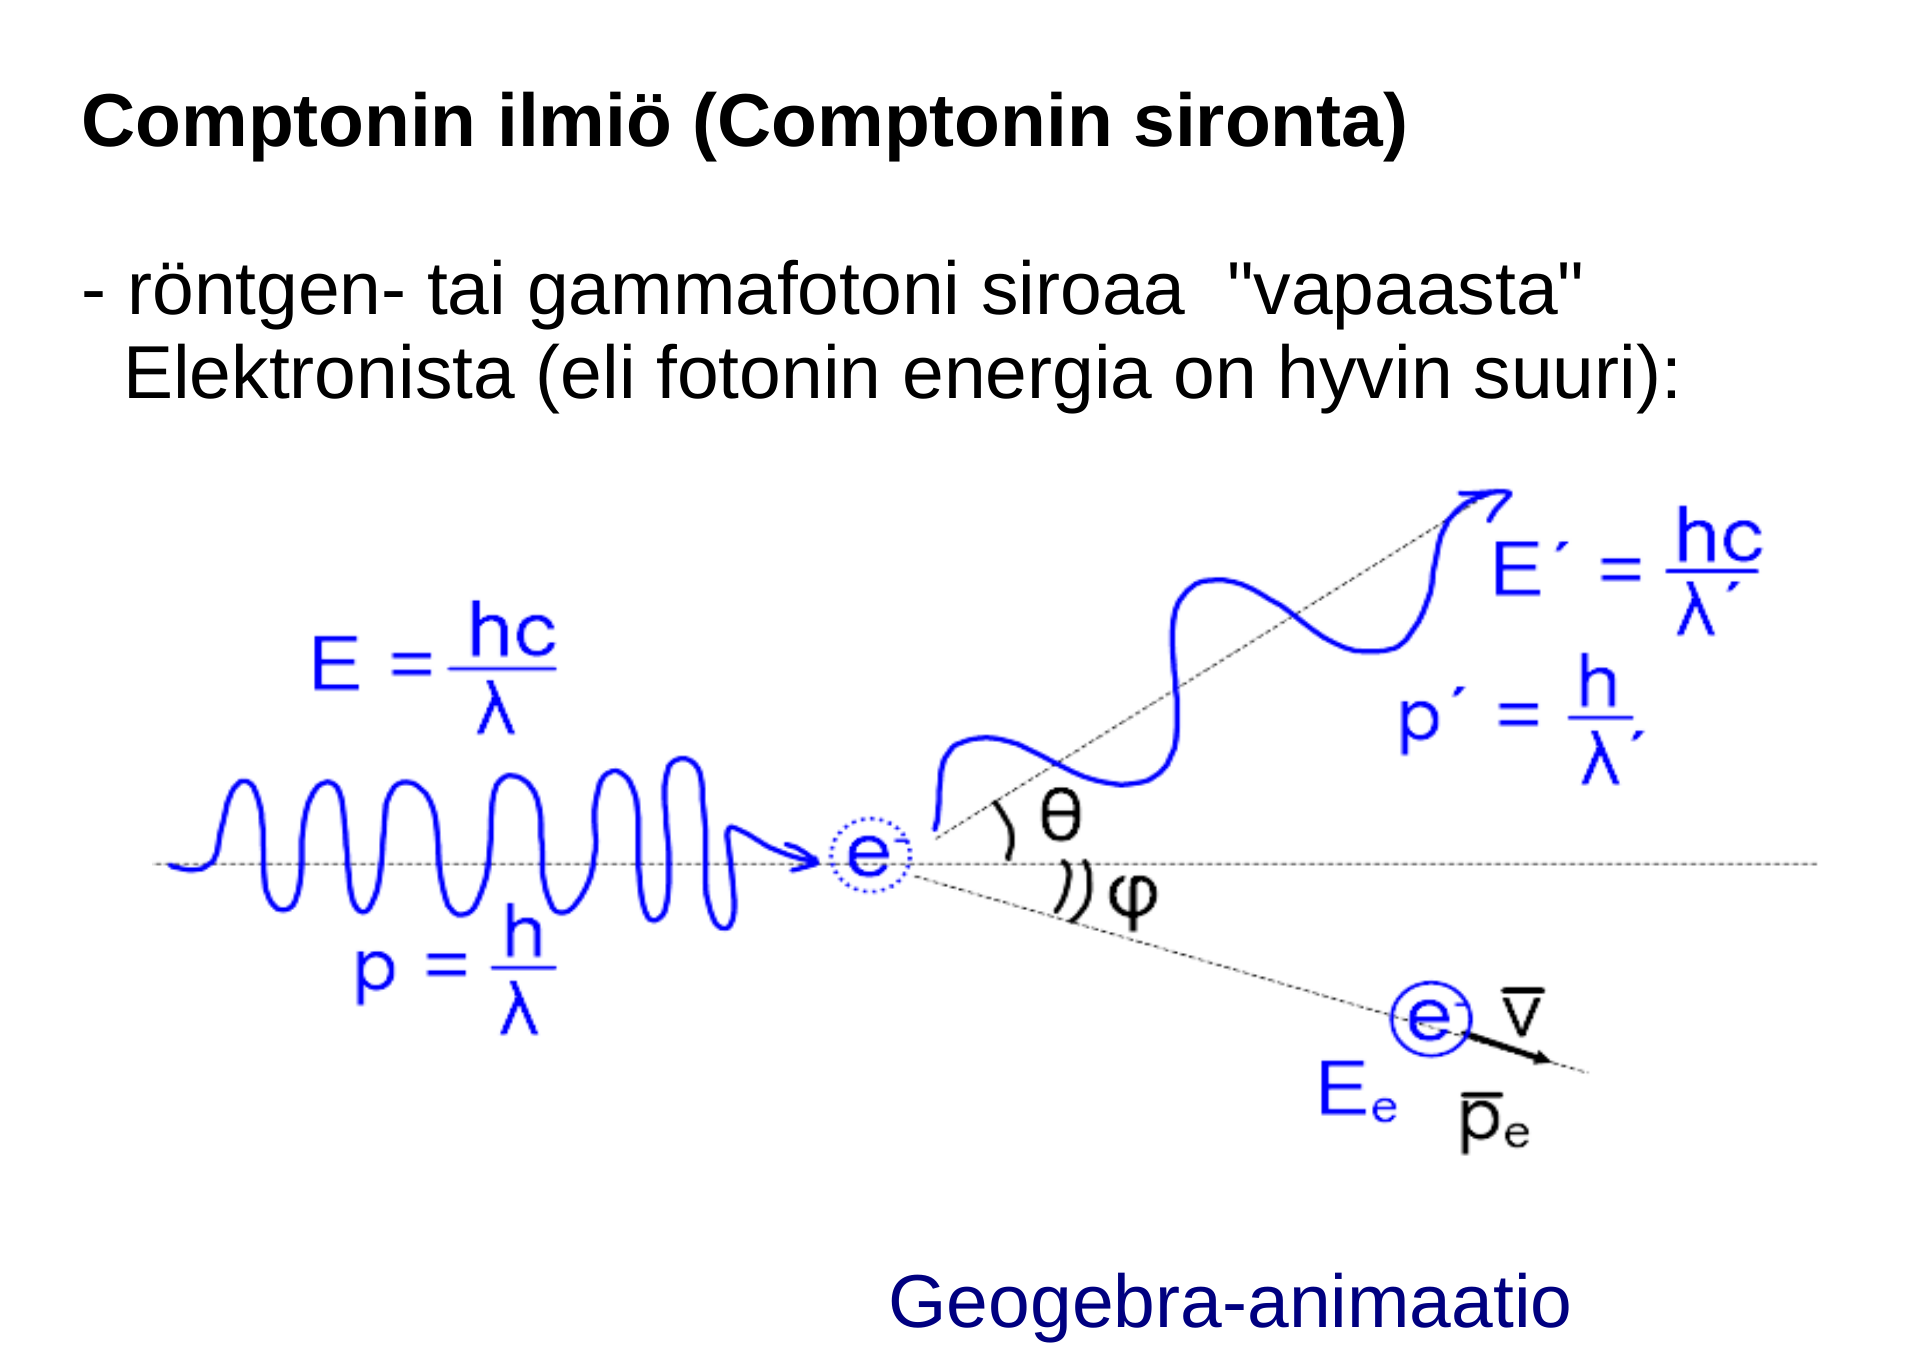

Comptonin ilmiö (Comptonin sironta)
- röntgen- tai gammafotoni siroaa "vapaasta"
 Elektronista (eli fotonin energia on hyvin suuri):
Geogebra-animaatio